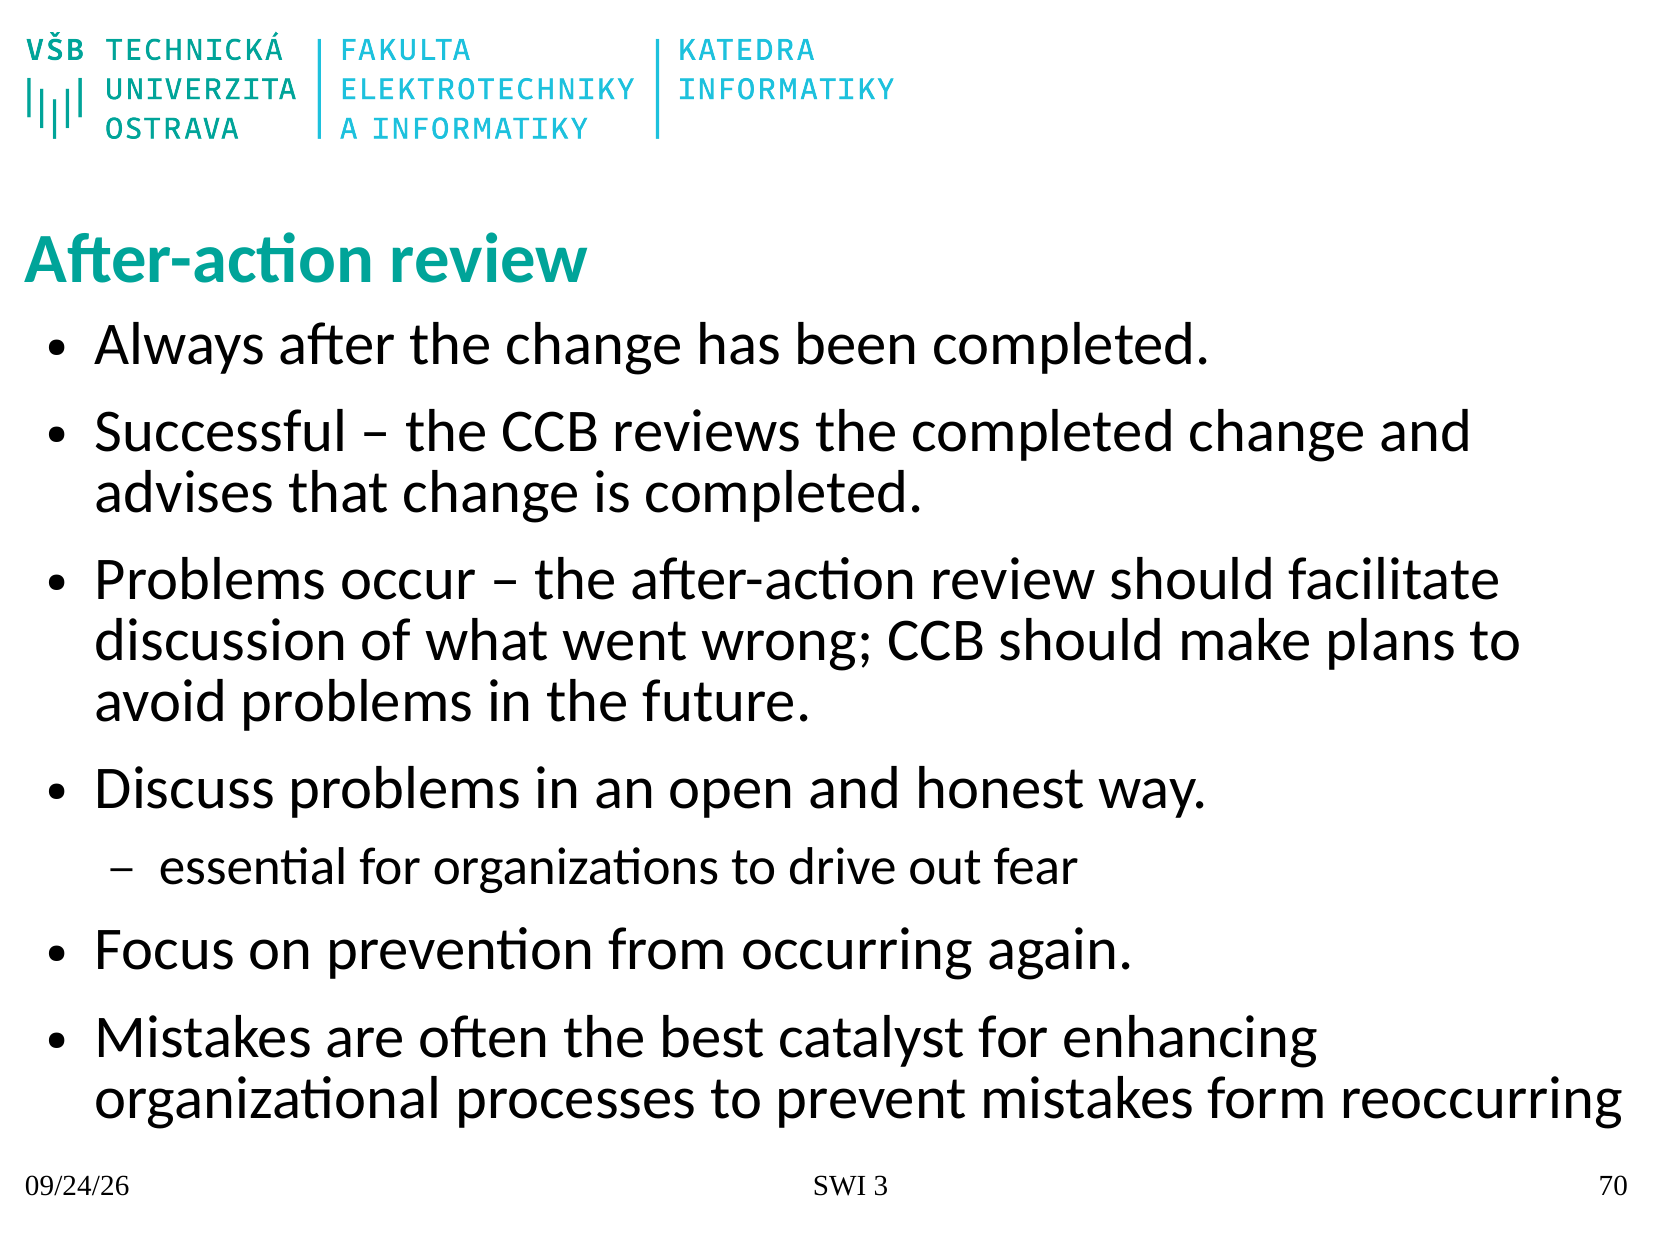

# After-action review
Always after the change has been completed.
Successful – the CCB reviews the completed change and advises that change is completed.
Problems occur – the after-action review should facilitate discussion of what went wrong; CCB should make plans to avoid problems in the future.
Discuss problems in an open and honest way.
essential for organizations to drive out fear
Focus on prevention from occurring again.
Mistakes are often the best catalyst for enhancing organizational processes to prevent mistakes form reoccurring
SWI 3
70